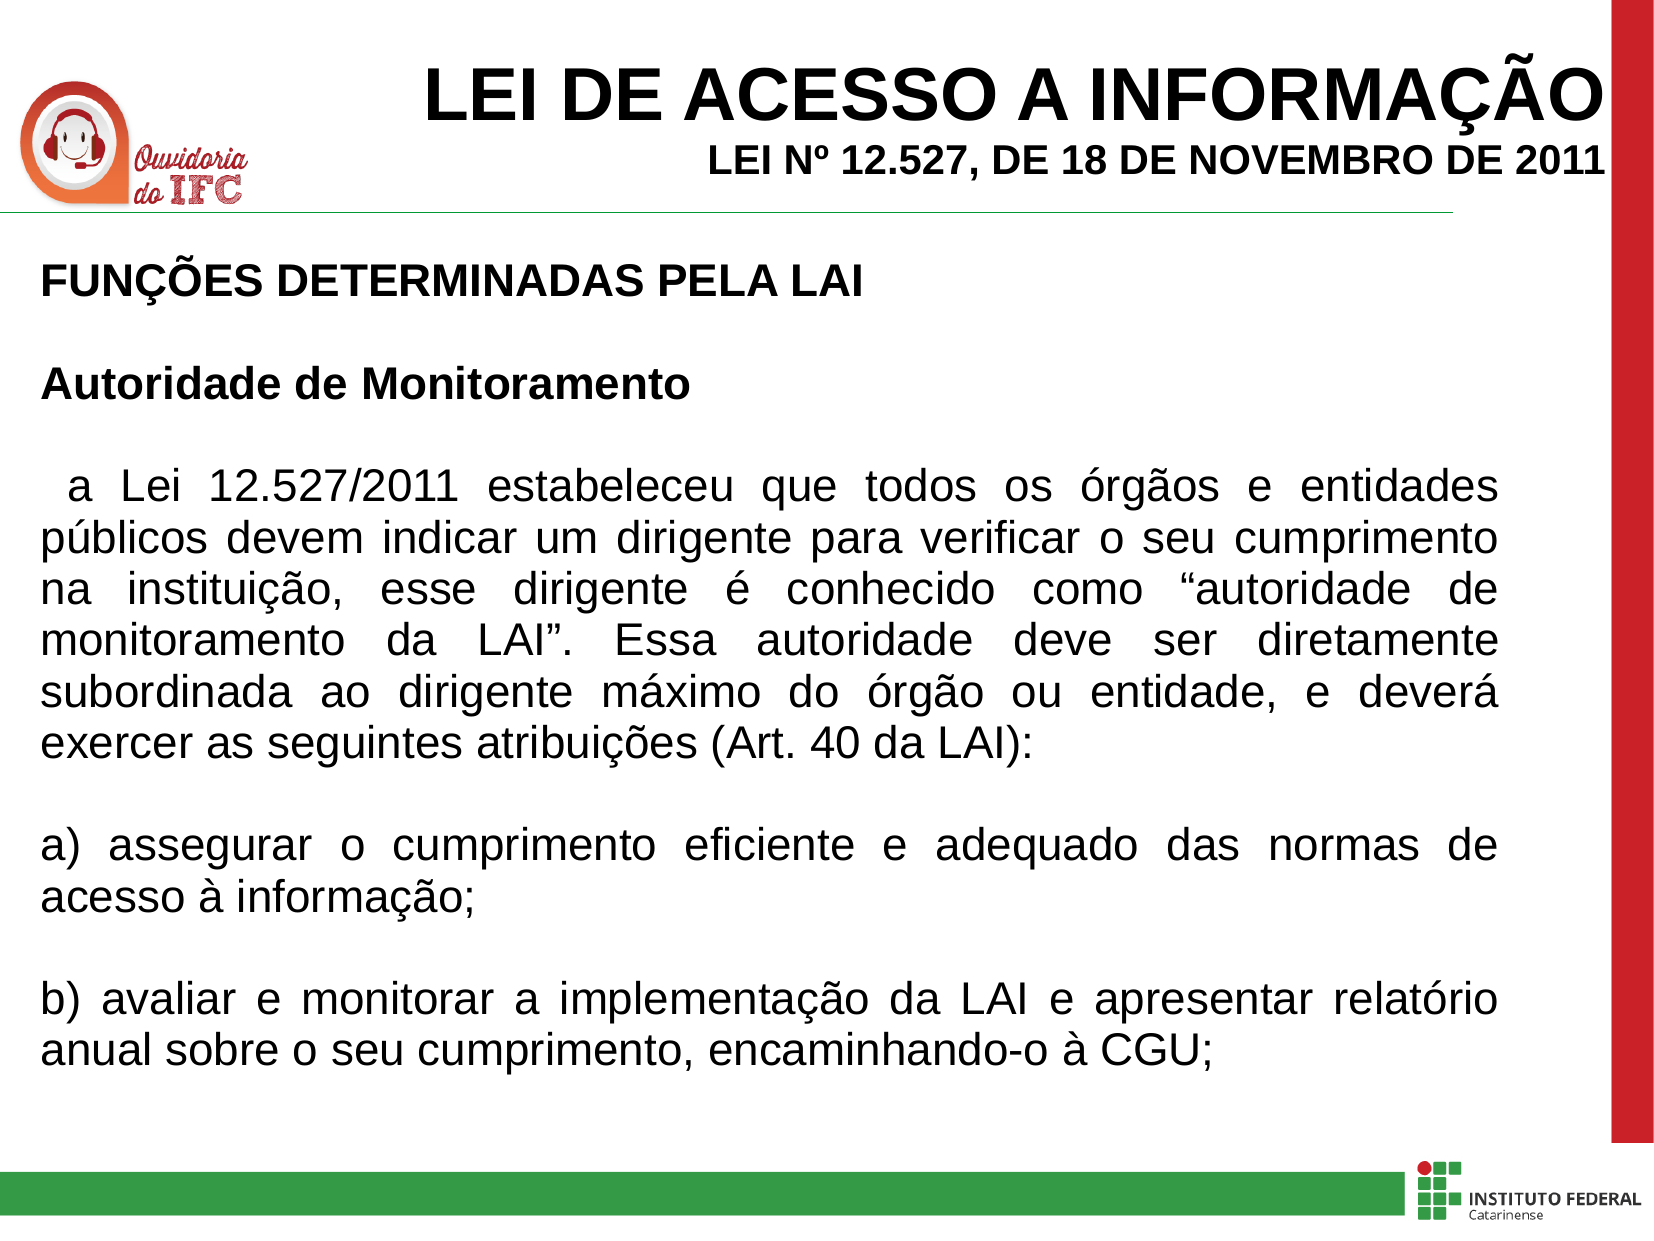

LEI DE ACESSO A INFORMAÇÃO
LEI Nº 12.527, DE 18 DE NOVEMBRO DE 2011
#
FUNÇÕES DETERMINADAS PELA LAI
Autoridade de Monitoramento
 a Lei 12.527/2011 estabeleceu que todos os órgãos e entidades públicos devem indicar um dirigente para verificar o seu cumprimento na instituição, esse dirigente é conhecido como “autoridade de monitoramento da LAI”. Essa autoridade deve ser diretamente subordinada ao dirigente máximo do órgão ou entidade, e deverá exercer as seguintes atribuições (Art. 40 da LAI):
a) assegurar o cumprimento eficiente e adequado das normas de acesso à informação;
b) avaliar e monitorar a implementação da LAI e apresentar relatório anual sobre o seu cumprimento, encaminhando-o à CGU;